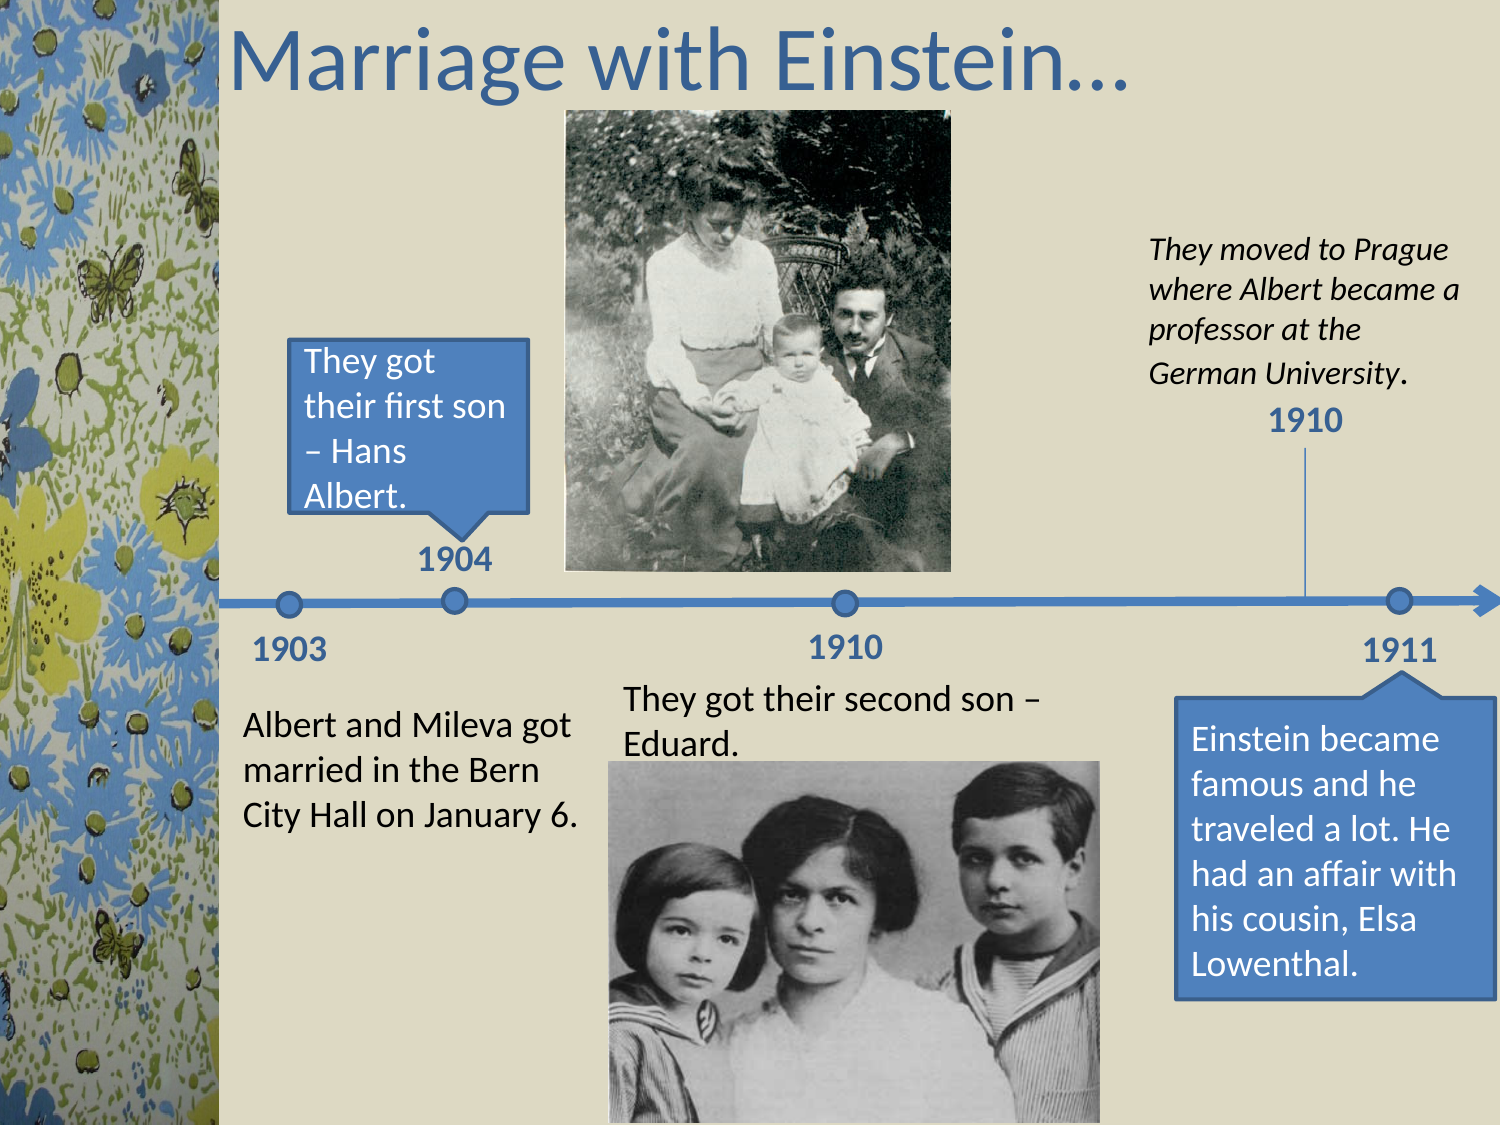

# Marriage with Einstein…
They moved to Prague where Albert became a professor at the German University.
They got their first son – Hans Albert.
1910
1904
1910
1903
1911
They got their second son – Eduard.
Albert and Mileva got married in the Bern City Hall on January 6.
Einstein became famous and he traveled a lot. He had an affair with his cousin, Elsa Lowenthal.